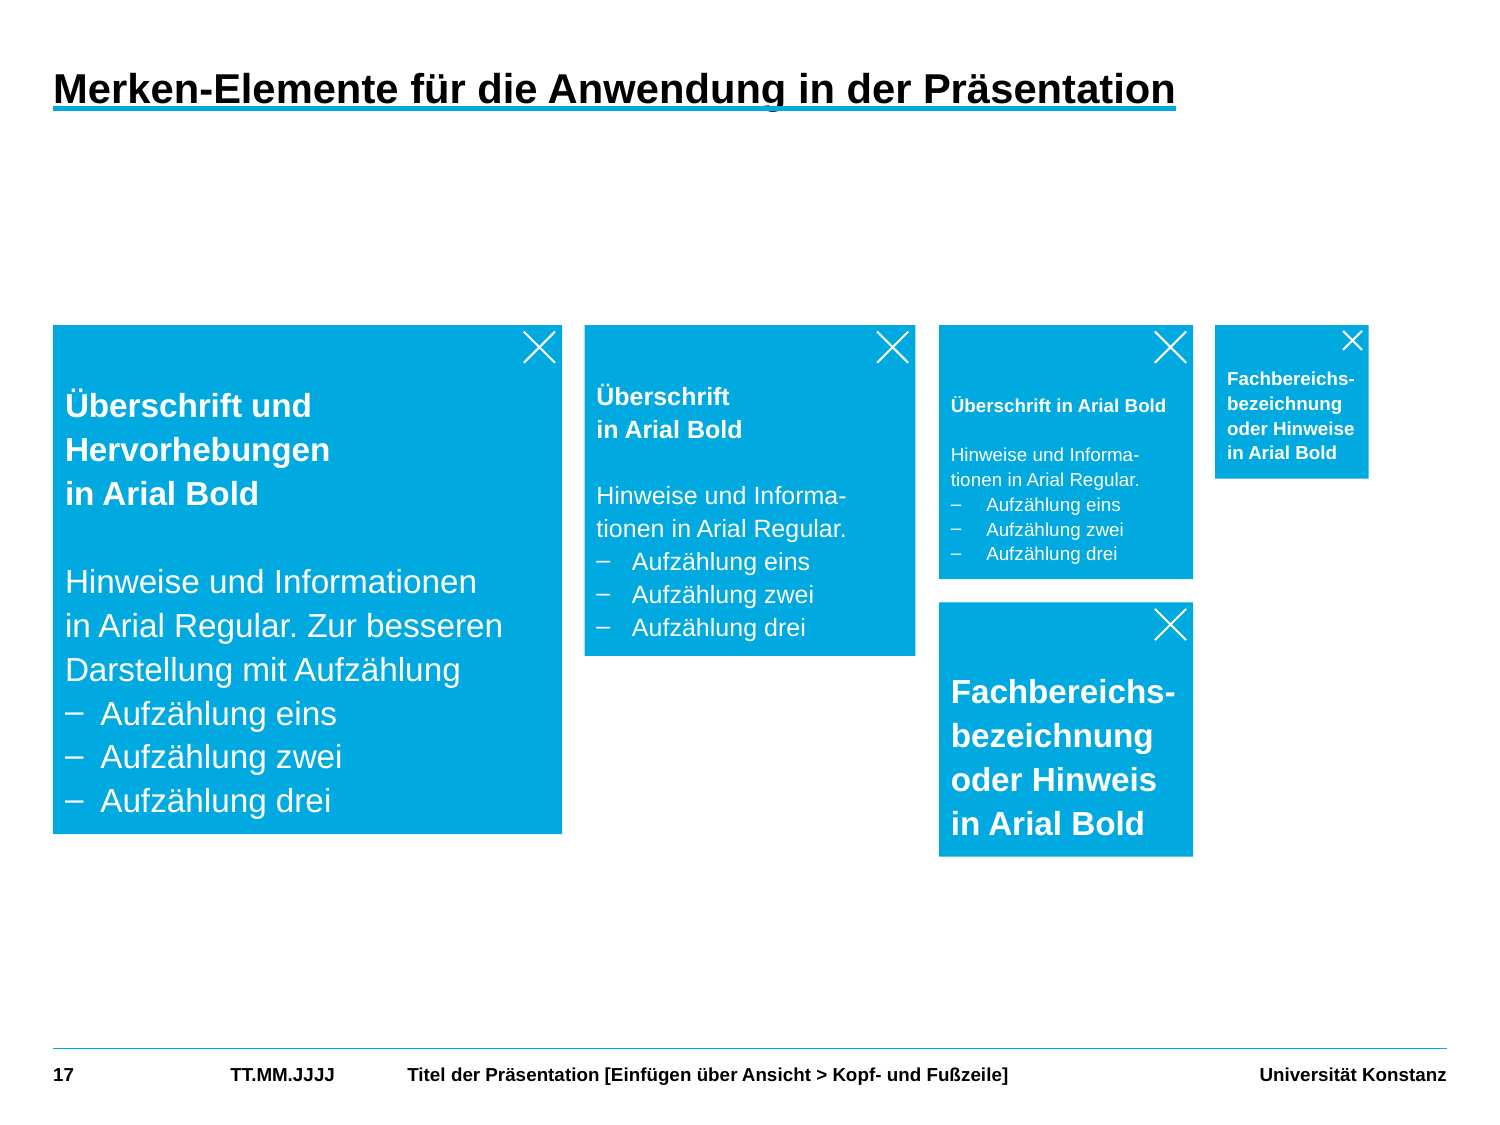

# Merken-Elemente für die Anwendung in der Präsentation
Überschrift und
Hervorhebungen
in Arial Bold
Hinweise und Informationen
in Arial Regular. Zur besseren Darstellung mit Aufzählung
Aufzählung eins
Aufzählung zwei
Aufzählung drei
Überschrift
in Arial Bold
Hinweise und Informa-tionen in Arial Regular.
Aufzählung eins
Aufzählung zwei
Aufzählung drei
Überschrift in Arial Bold
Hinweise und Informa-tionen in Arial Regular.
Aufzählung eins
Aufzählung zwei
Aufzählung drei
Fachbereichs-bezeichnung oder Hinweise
in Arial Bold
Fachbereichs-bezeichnung
oder Hinweis
in Arial Bold
17
TT.MM.JJJJ
Titel der Präsentation [Einfügen über Ansicht > Kopf- und Fußzeile]